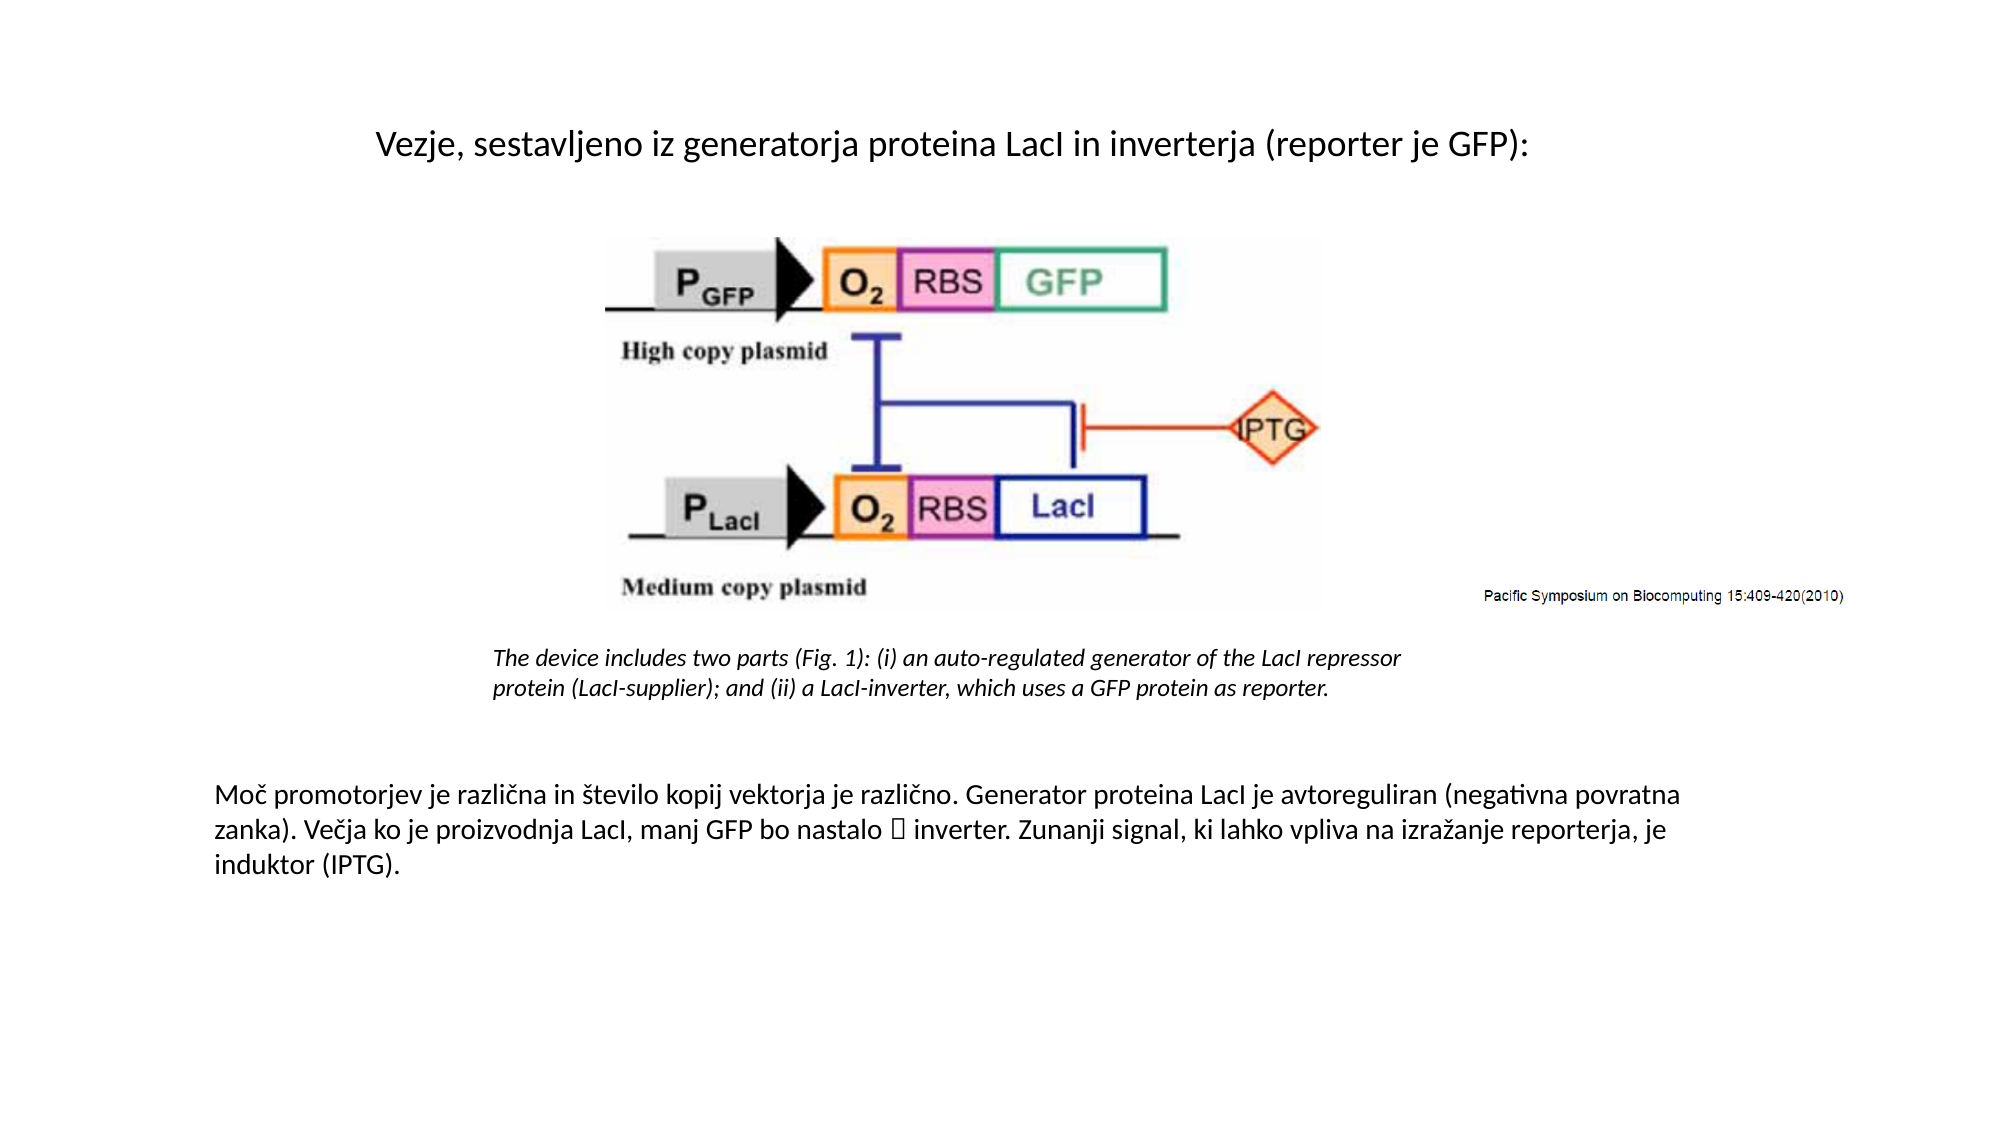

Vezje, sestavljeno iz generatorja proteina LacI in inverterja (reporter je GFP):
The device includes two parts (Fig. 1): (i) an auto-regulated generator of the LacI repressor protein (LacI-supplier); and (ii) a LacI-inverter, which uses a GFP protein as reporter.
Moč promotorjev je različna in število kopij vektorja je različno. Generator proteina LacI je avtoreguliran (negativna povratna zanka). Večja ko je proizvodnja LacI, manj GFP bo nastalo  inverter. Zunanji signal, ki lahko vpliva na izražanje reporterja, je induktor (IPTG).